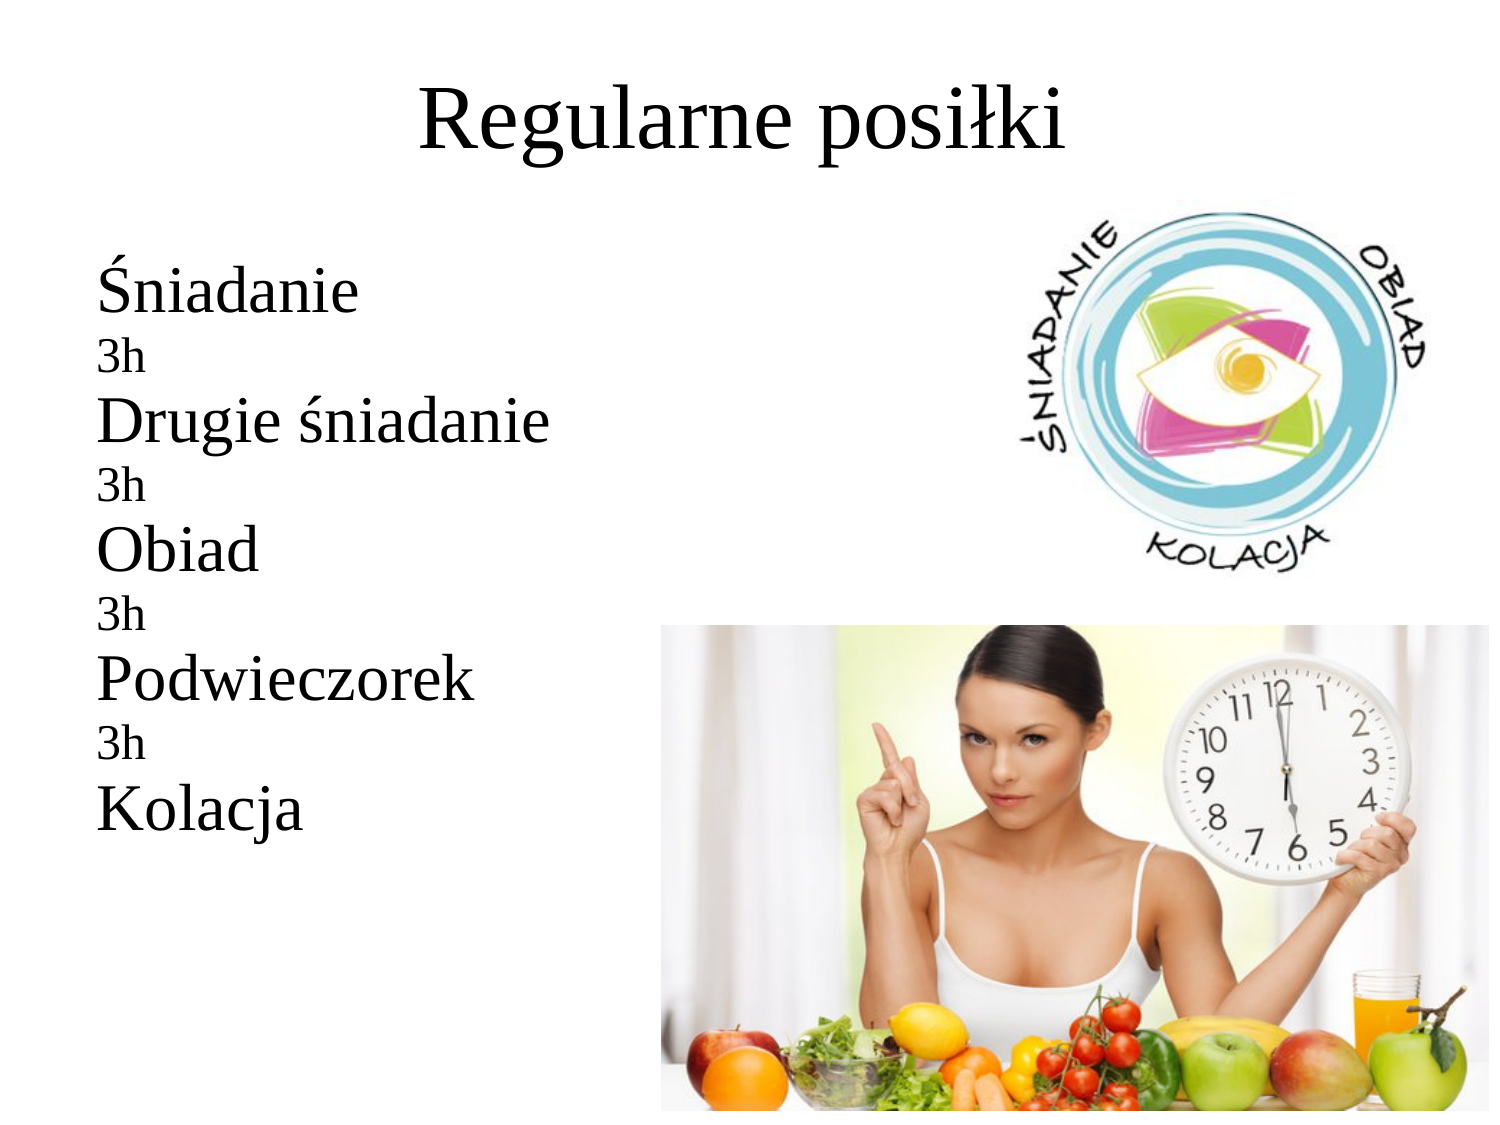

Regularne posiłki
Śniadanie
3h
Drugie śniadanie
3h
Obiad
3h
Podwieczorek
3h
Kolacja